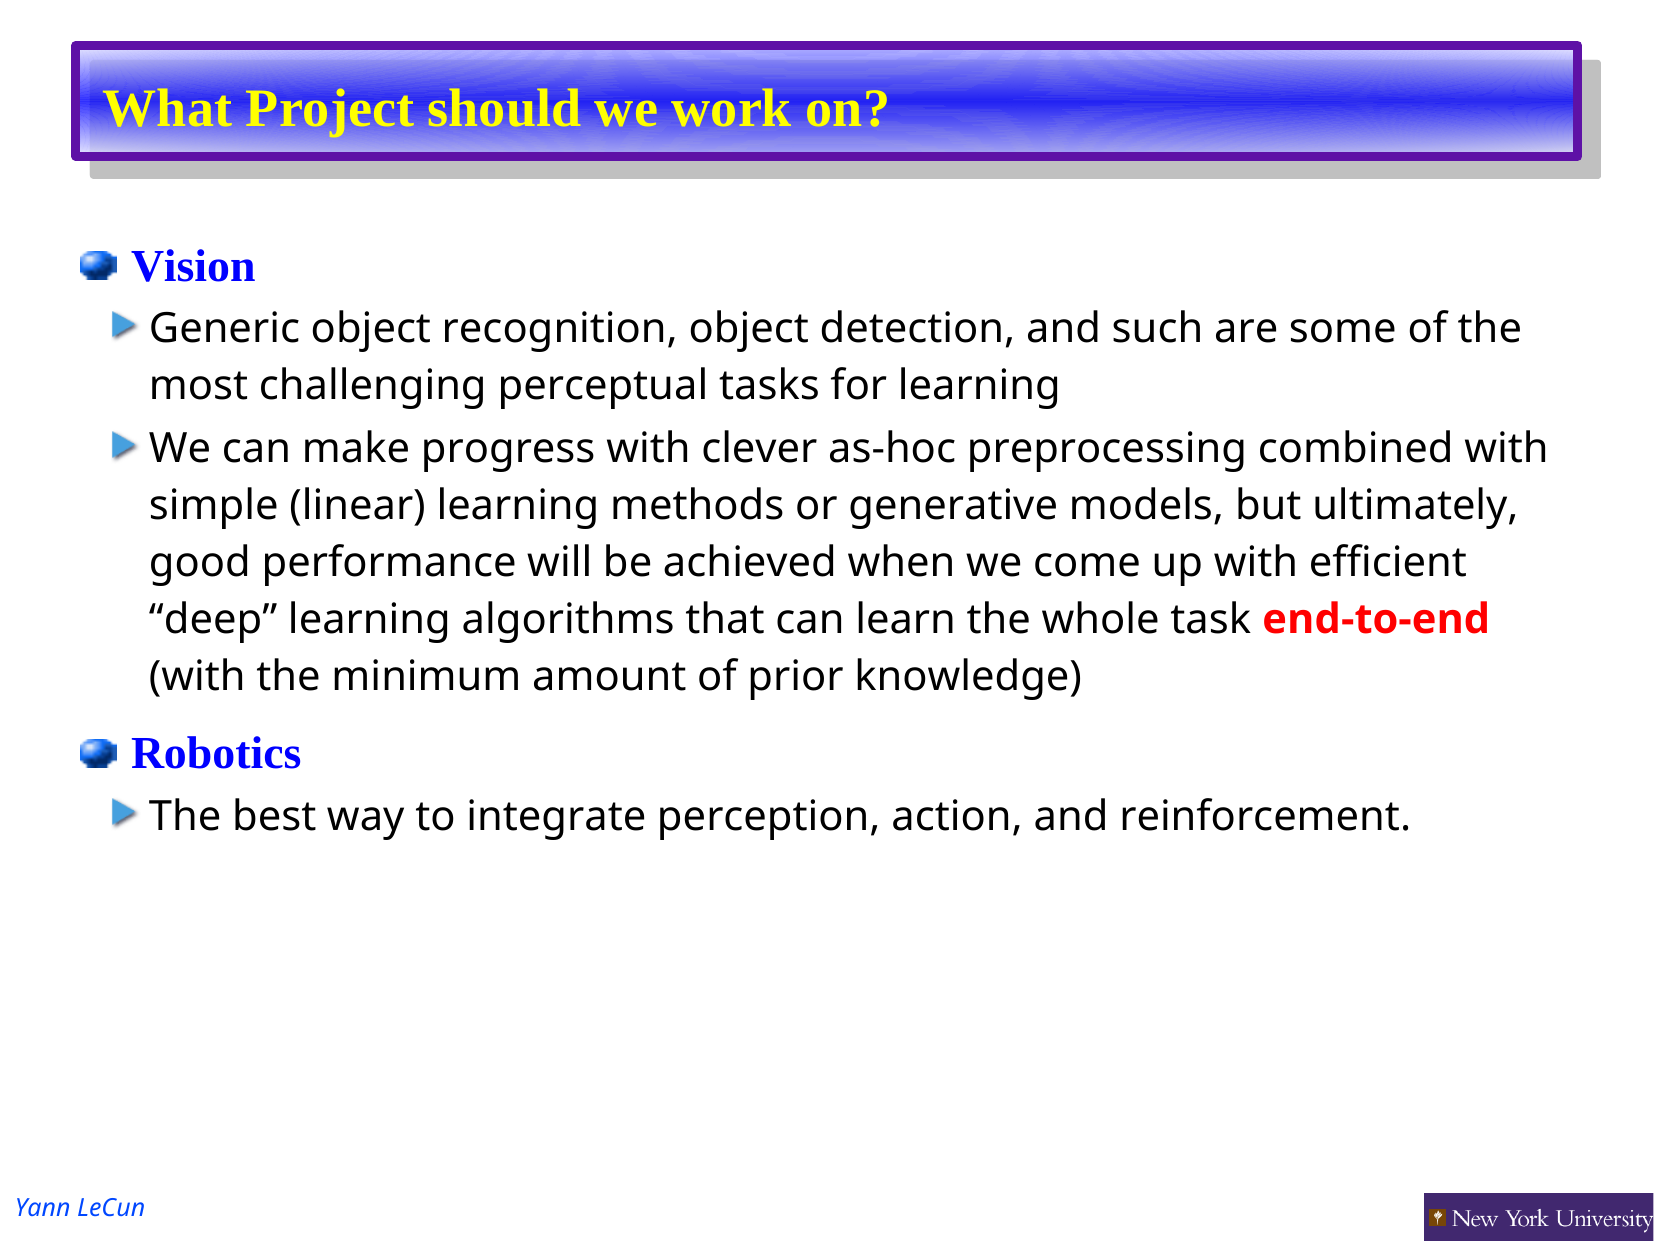

# What Project should we work on?
Vision
Generic object recognition, object detection, and such are some of the most challenging perceptual tasks for learning
We can make progress with clever as-hoc preprocessing combined with simple (linear) learning methods or generative models, but ultimately, good performance will be achieved when we come up with efficient “deep” learning algorithms that can learn the whole task end-to-end (with the minimum amount of prior knowledge)
Robotics
The best way to integrate perception, action, and reinforcement.